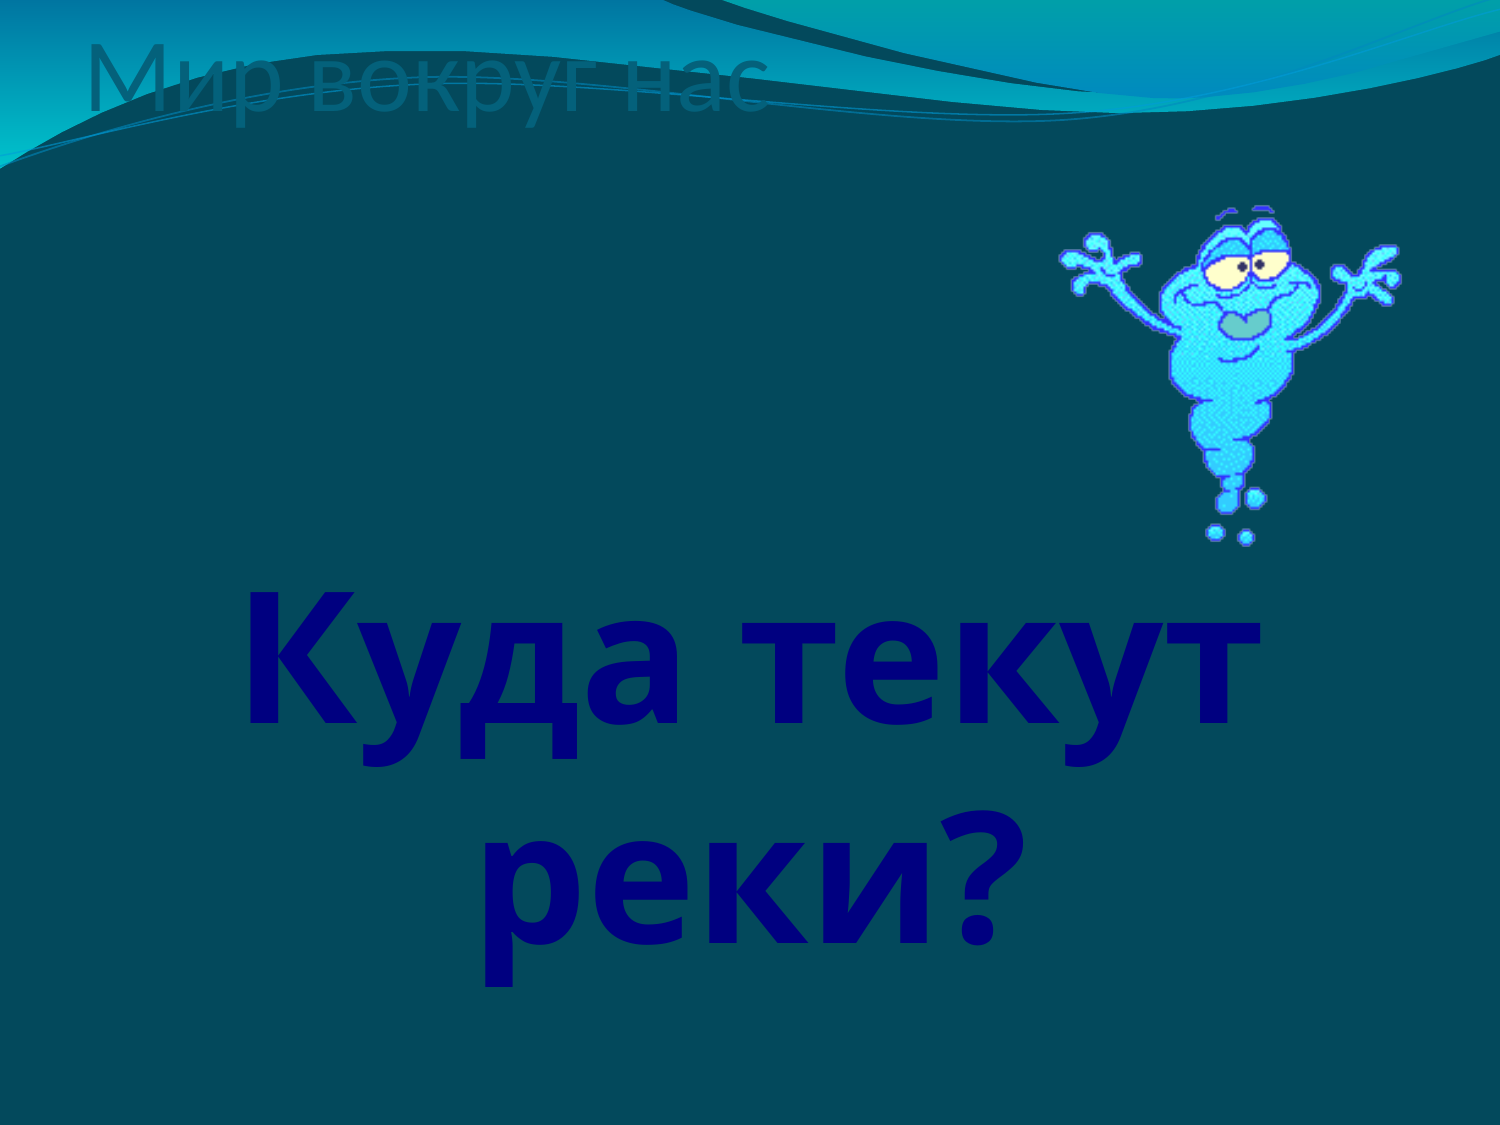

# Мир вокруг нас
Куда текут реки?